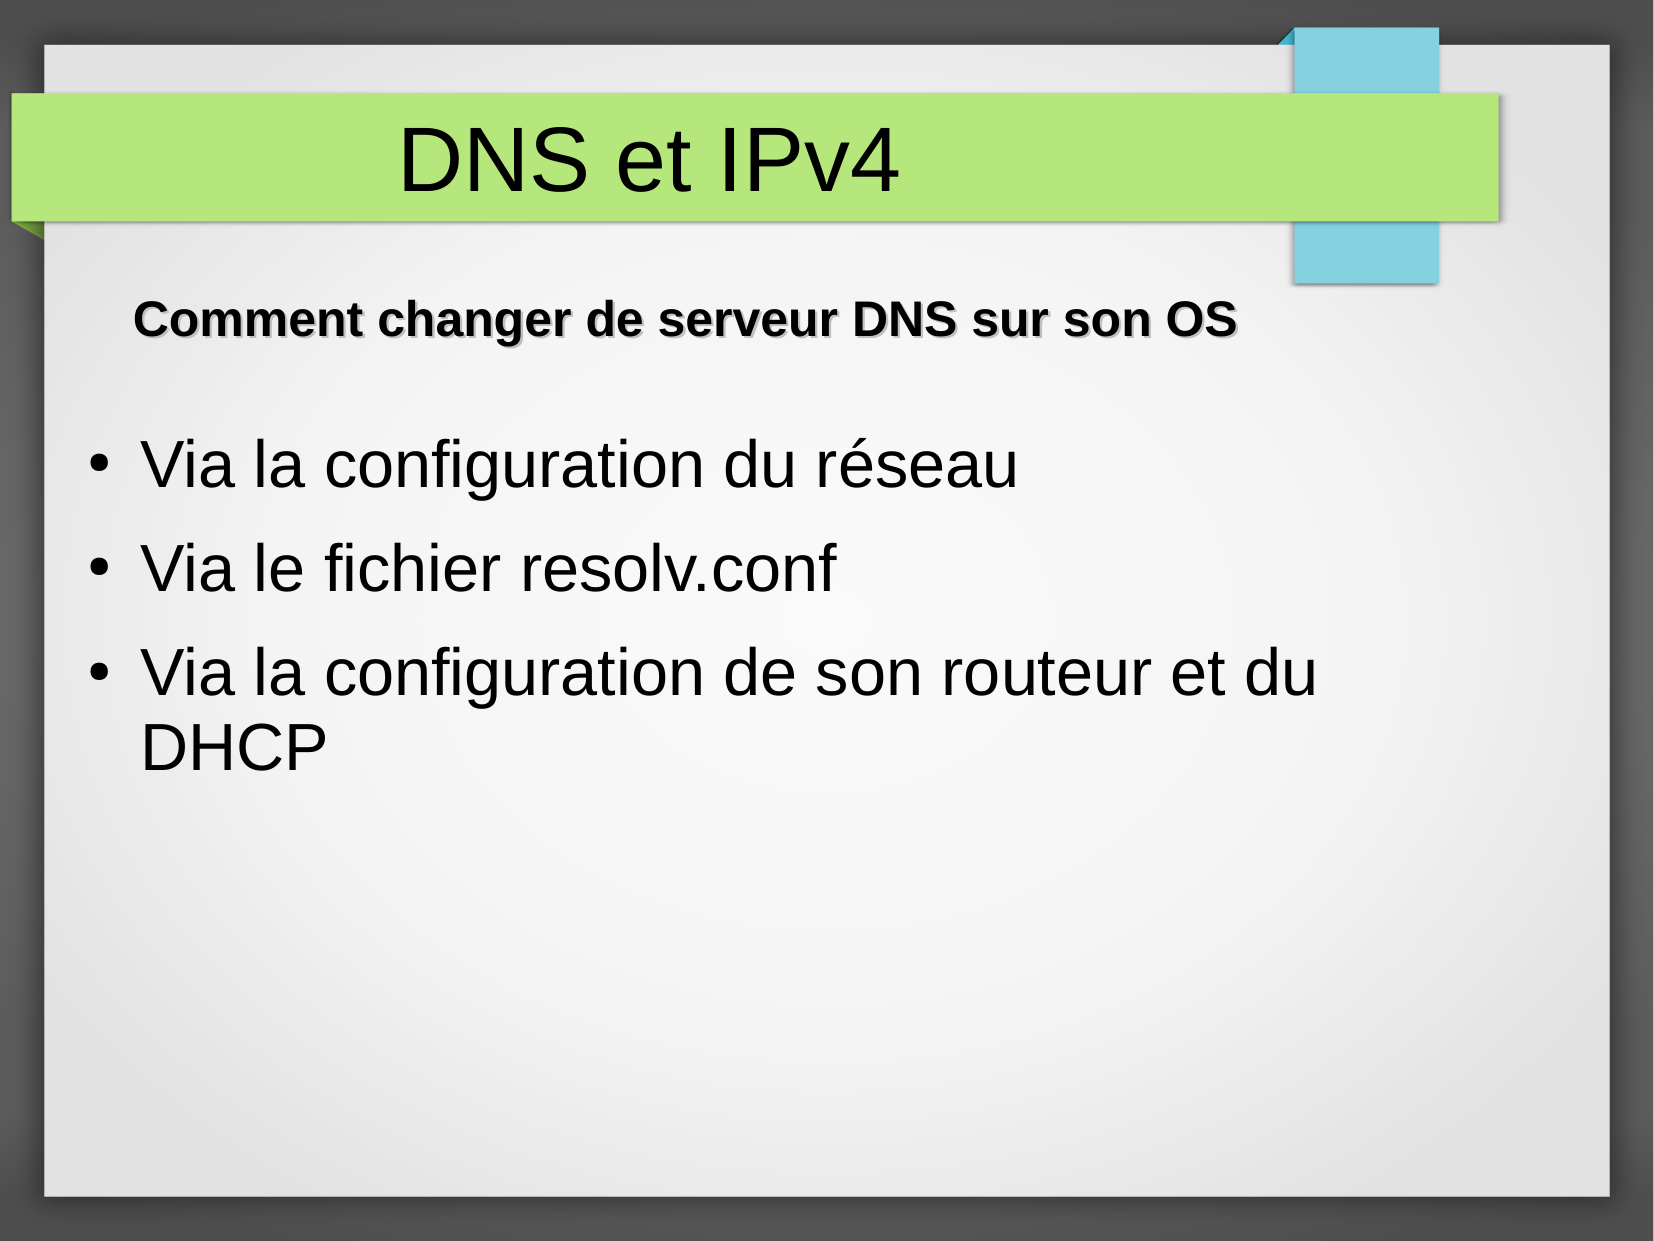

# DNS et IPv4
Comment changer de serveur DNS sur son OS
Via la configuration du réseau
Via le fichier resolv.conf
Via la configuration de son routeur et du DHCP